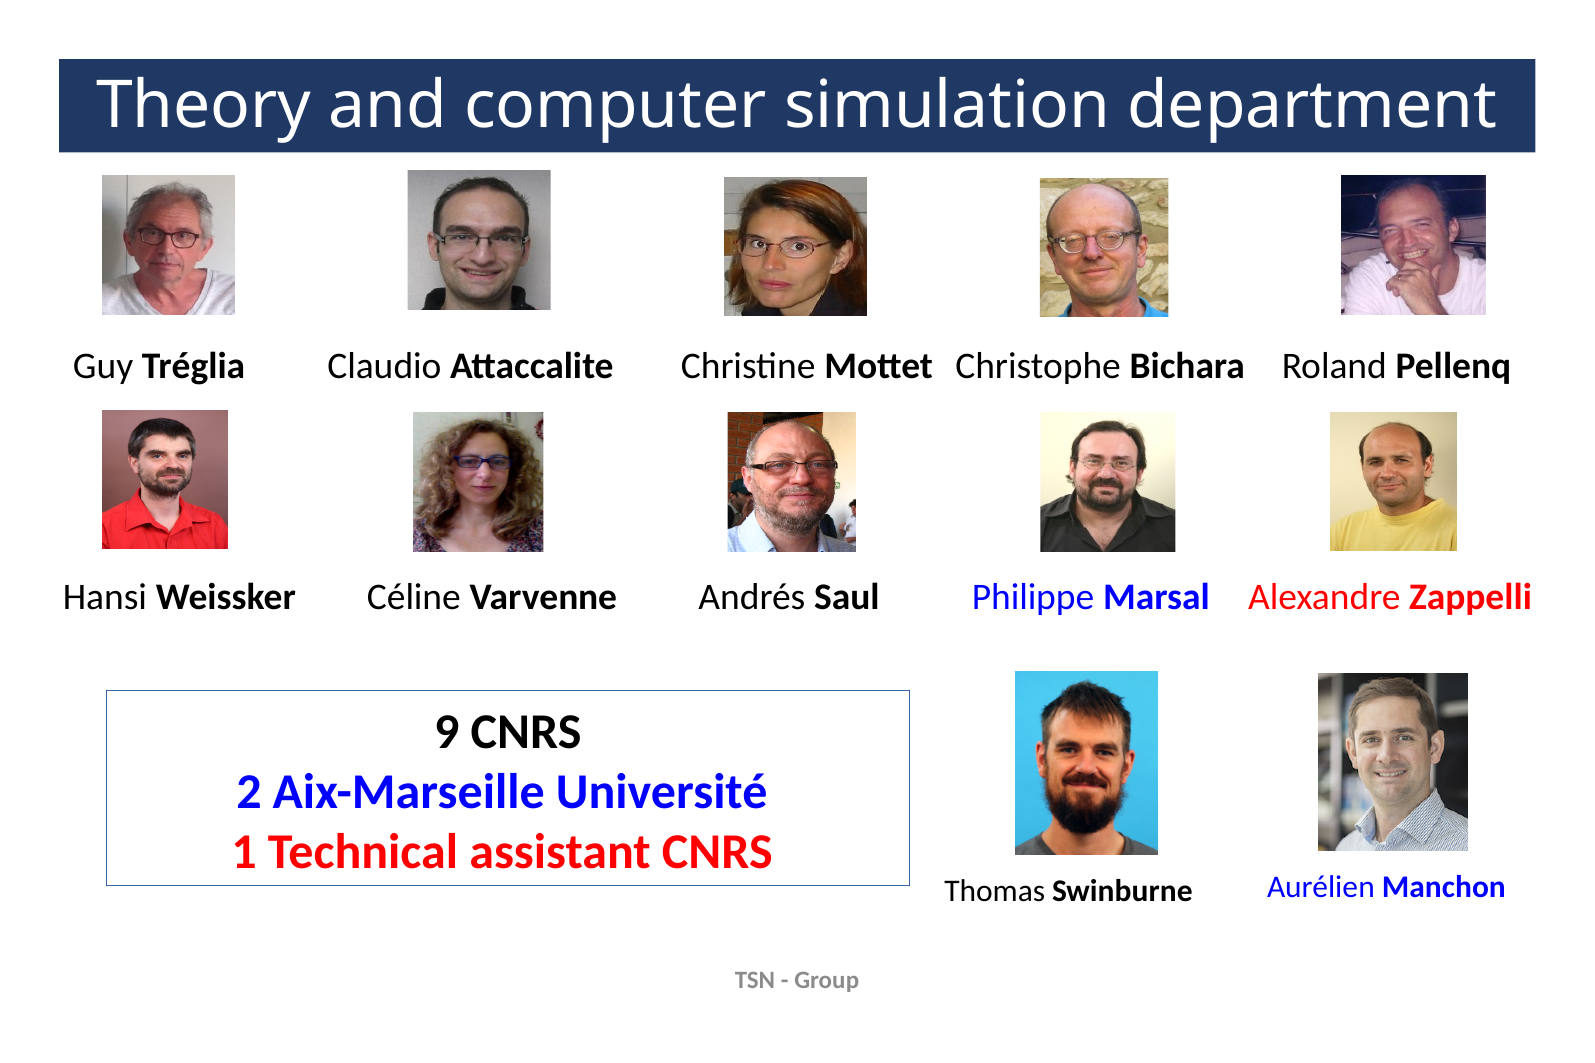

# Theory and computer simulation department
Guy Tréglia
Claudio Attaccalite
Christine Mottet
Christophe Bichara
Roland Pellenq
Hansi Weissker
Philippe Marsal
Céline Varvenne
Andrés Saul
Alexandre Zappelli
9 CNRS
2 Aix-Marseille Université
1 Technical assistant CNRS
Aurélien Manchon
Thomas Swinburne
TSN - Group